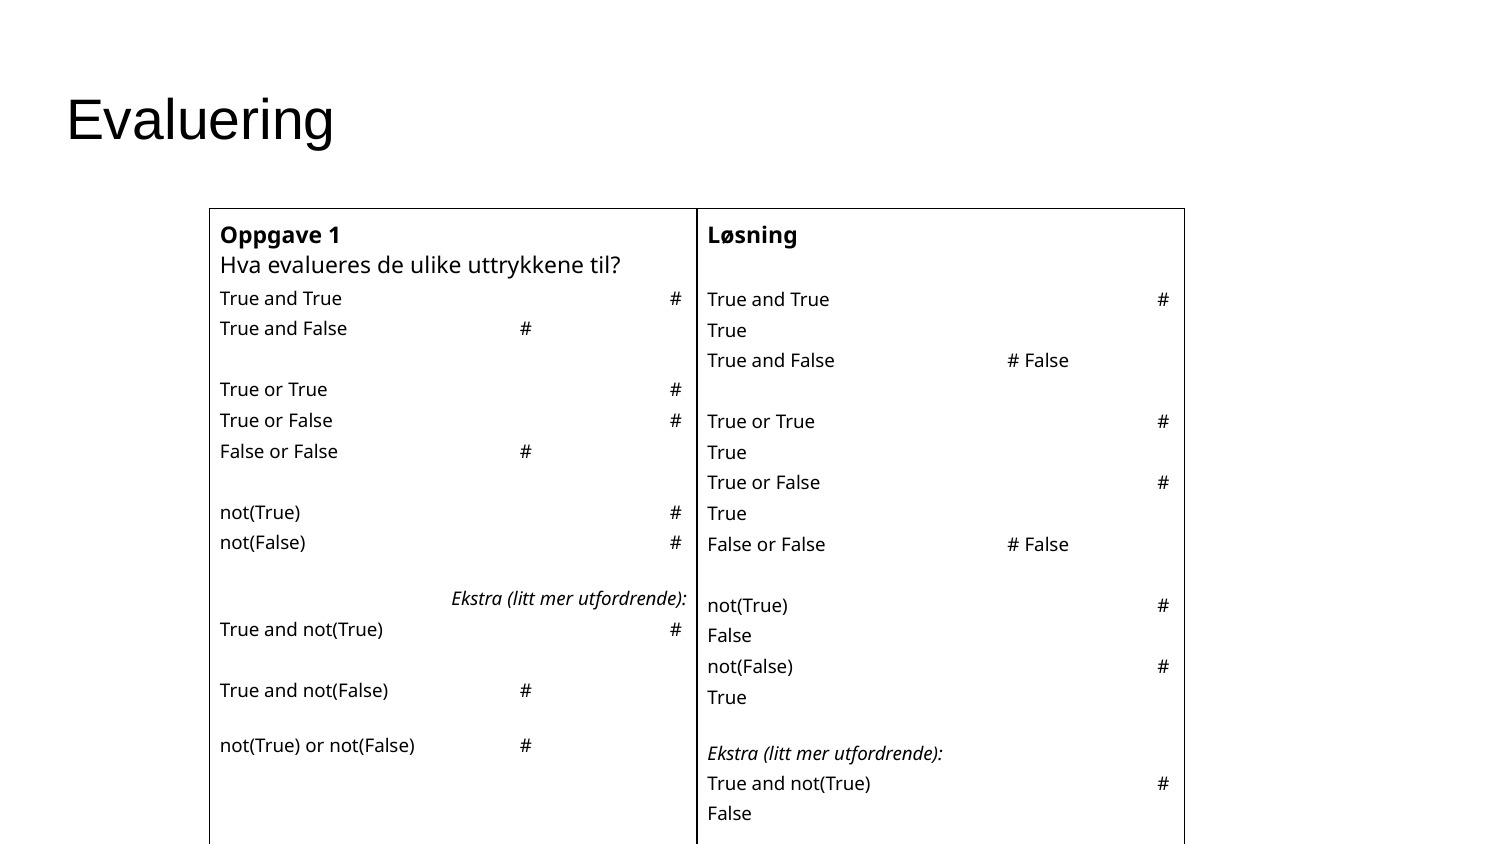

# Evaluering
| Oppgave 1 Hva evalueres de ulike uttrykkene til? True and True # True and False # True or True # True or False # False or False # not(True) # not(False) # Ekstra (litt mer utfordrende): True and not(True) # True and not(False) # not(True) or not(False) # | Løsning True and True # True True and False # False True or True # True True or False # True False or False # False not(True) # False not(False) # True Ekstra (litt mer utfordrende): True and not(True) # False True and not(False) # True not(True) or not(False) # True |
| --- | --- |
| | |